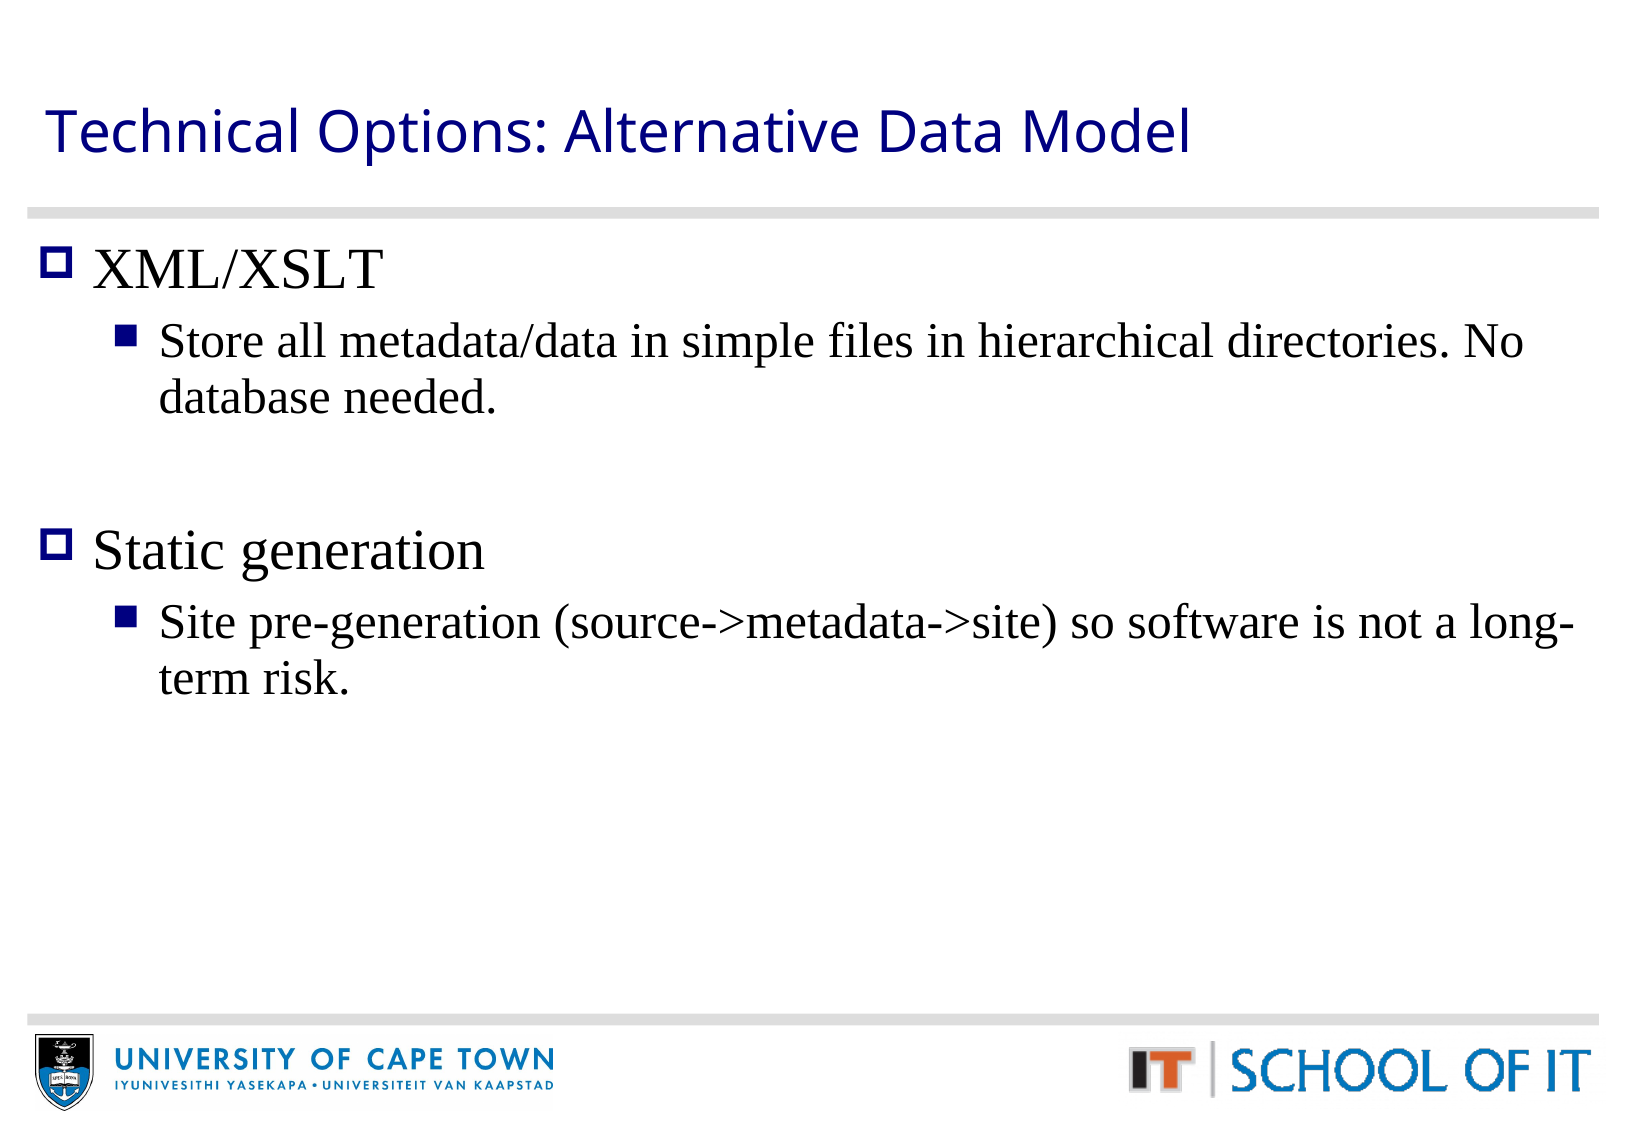

# Technical Options: Alternative Data Model
XML/XSLT
Store all metadata/data in simple files in hierarchical directories. No database needed.
Static generation
Site pre-generation (source->metadata->site) so software is not a long-term risk.